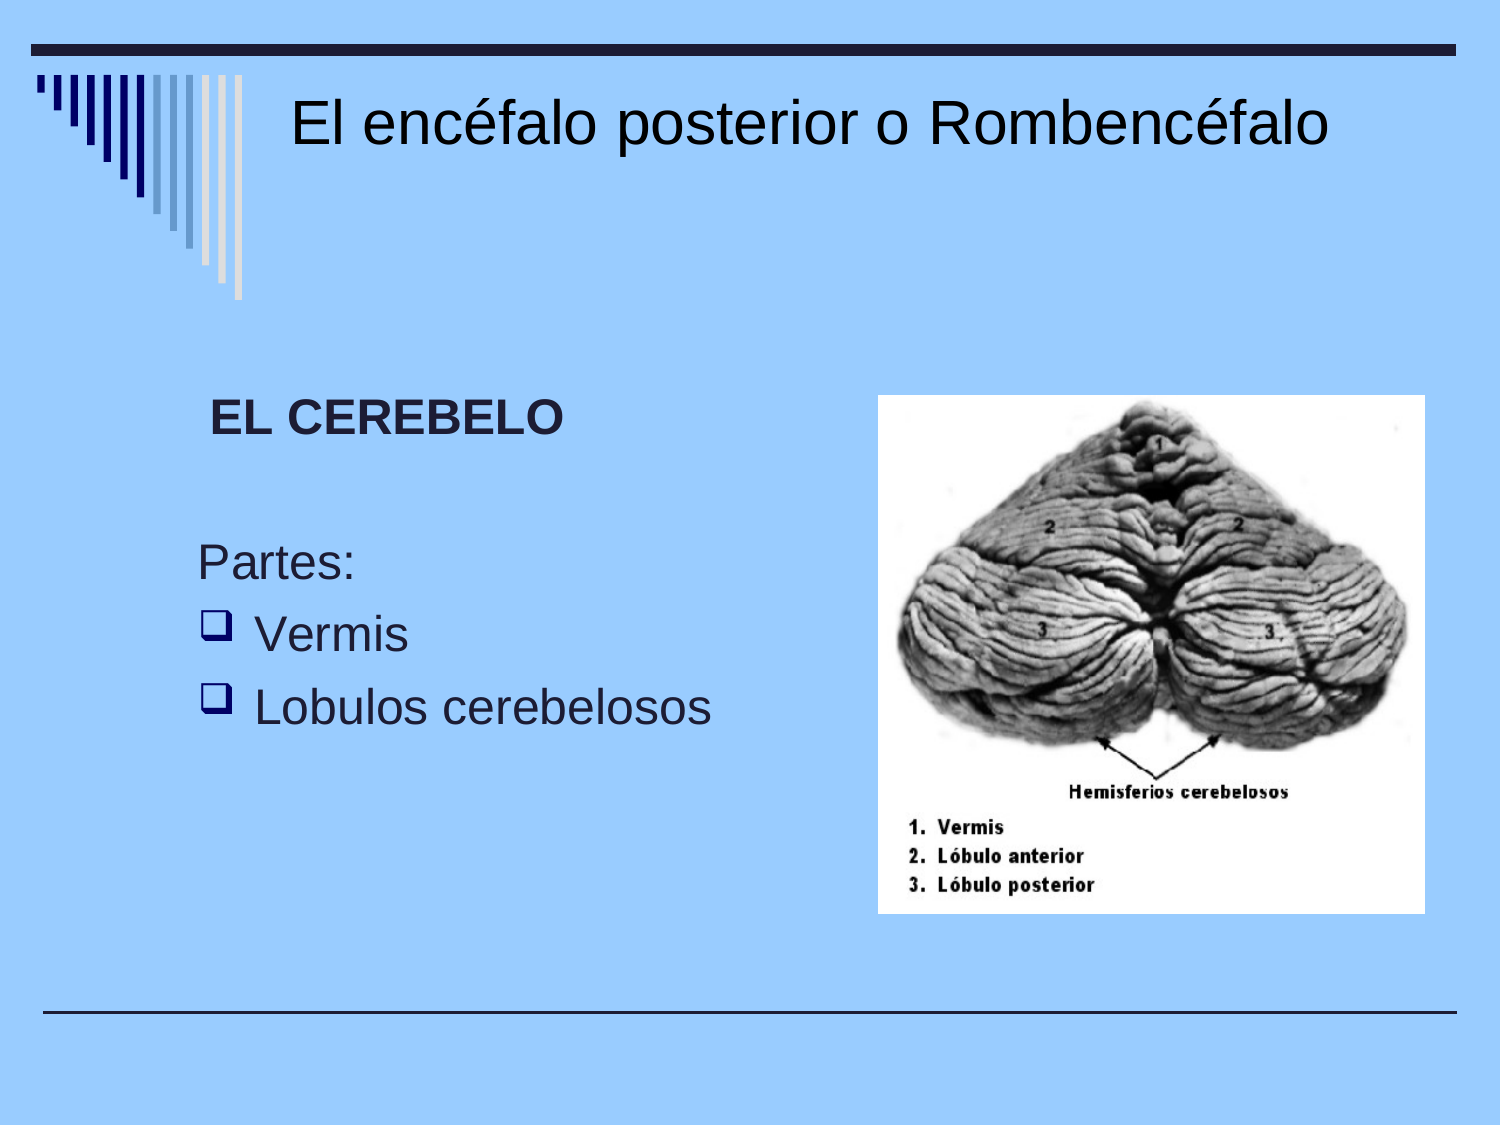

# El encéfalo posterior o Rombencéfalo
 EL CEREBELO
Partes:
Vermis
Lobulos cerebelosos